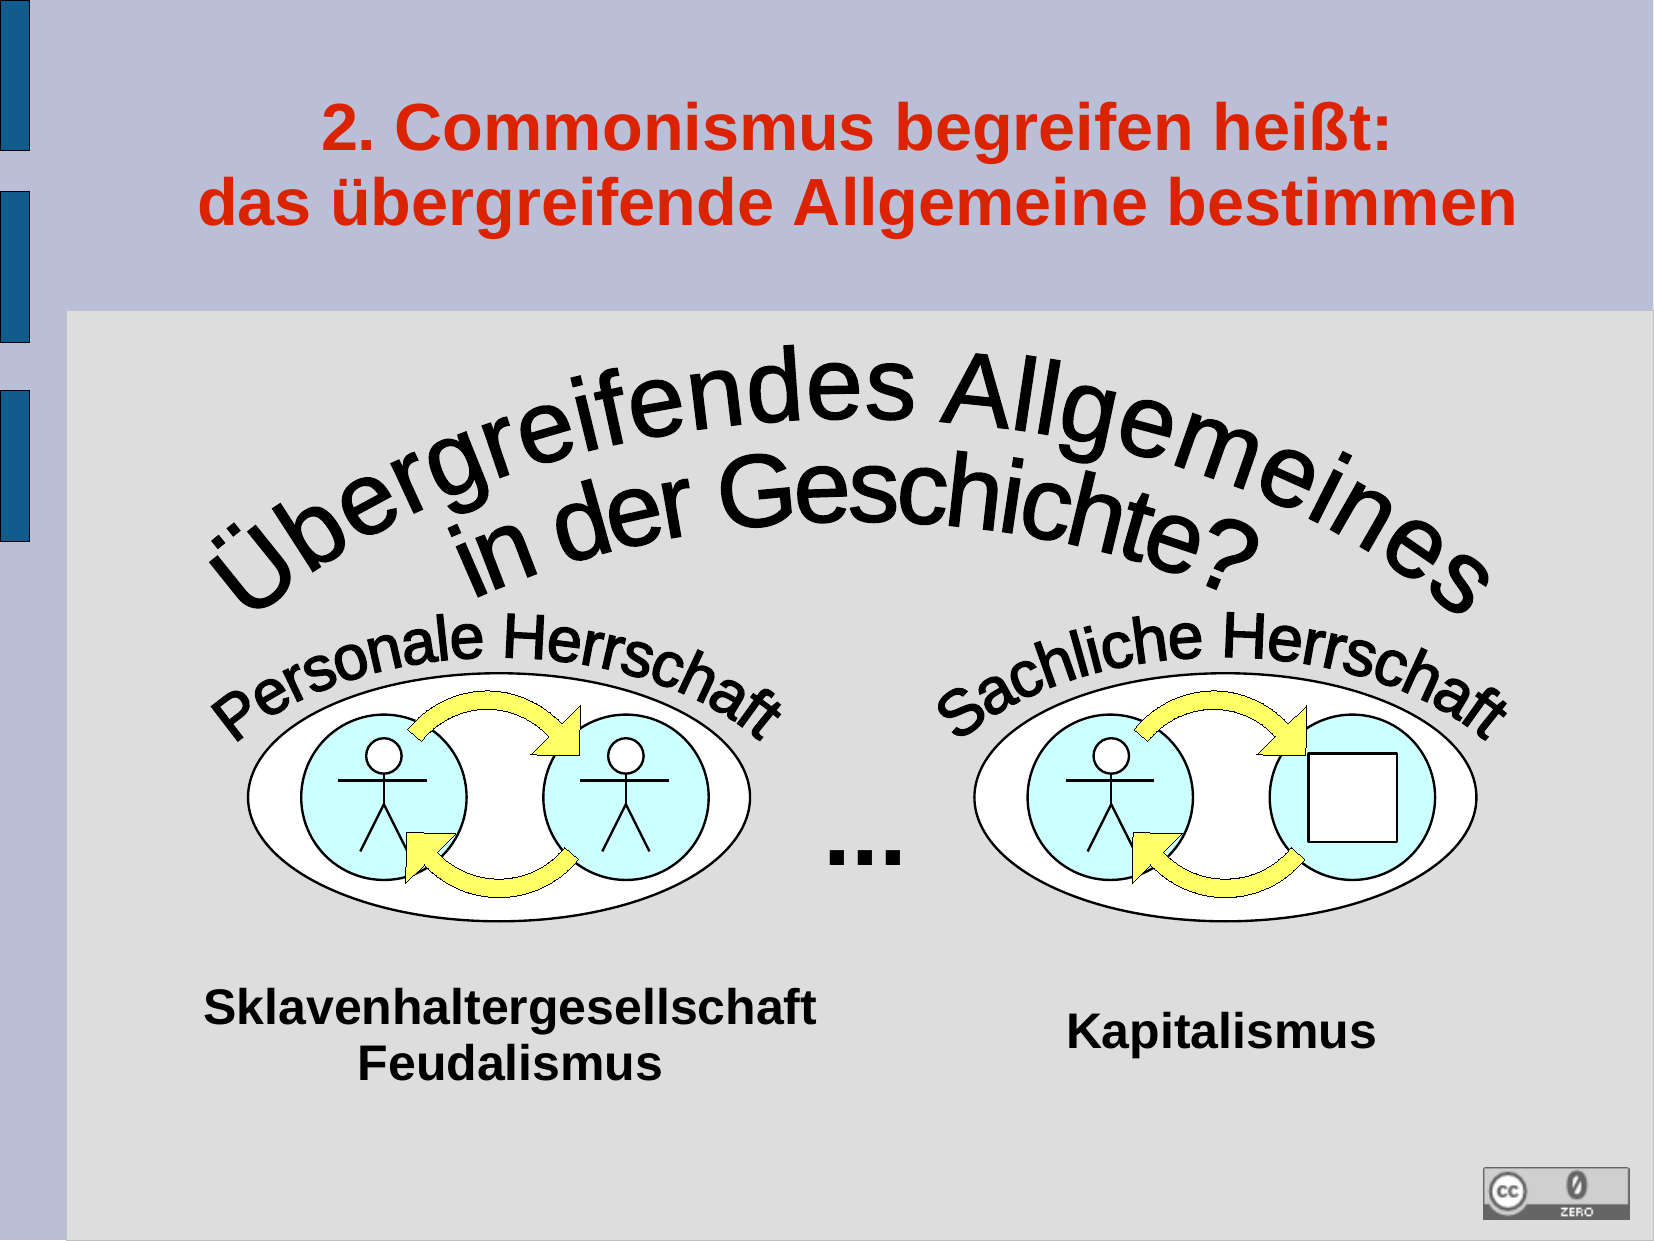

# 2. Commonismus begreifen heißt: das übergreifende Allgemeine bestimmen
Übergreifendes Allgemeines
in der Geschichte?
Sachliche Herrschaft
Personale Herrschaft
...
Sklavenhaltergesellschaft
Feudalismus
Kapitalismus